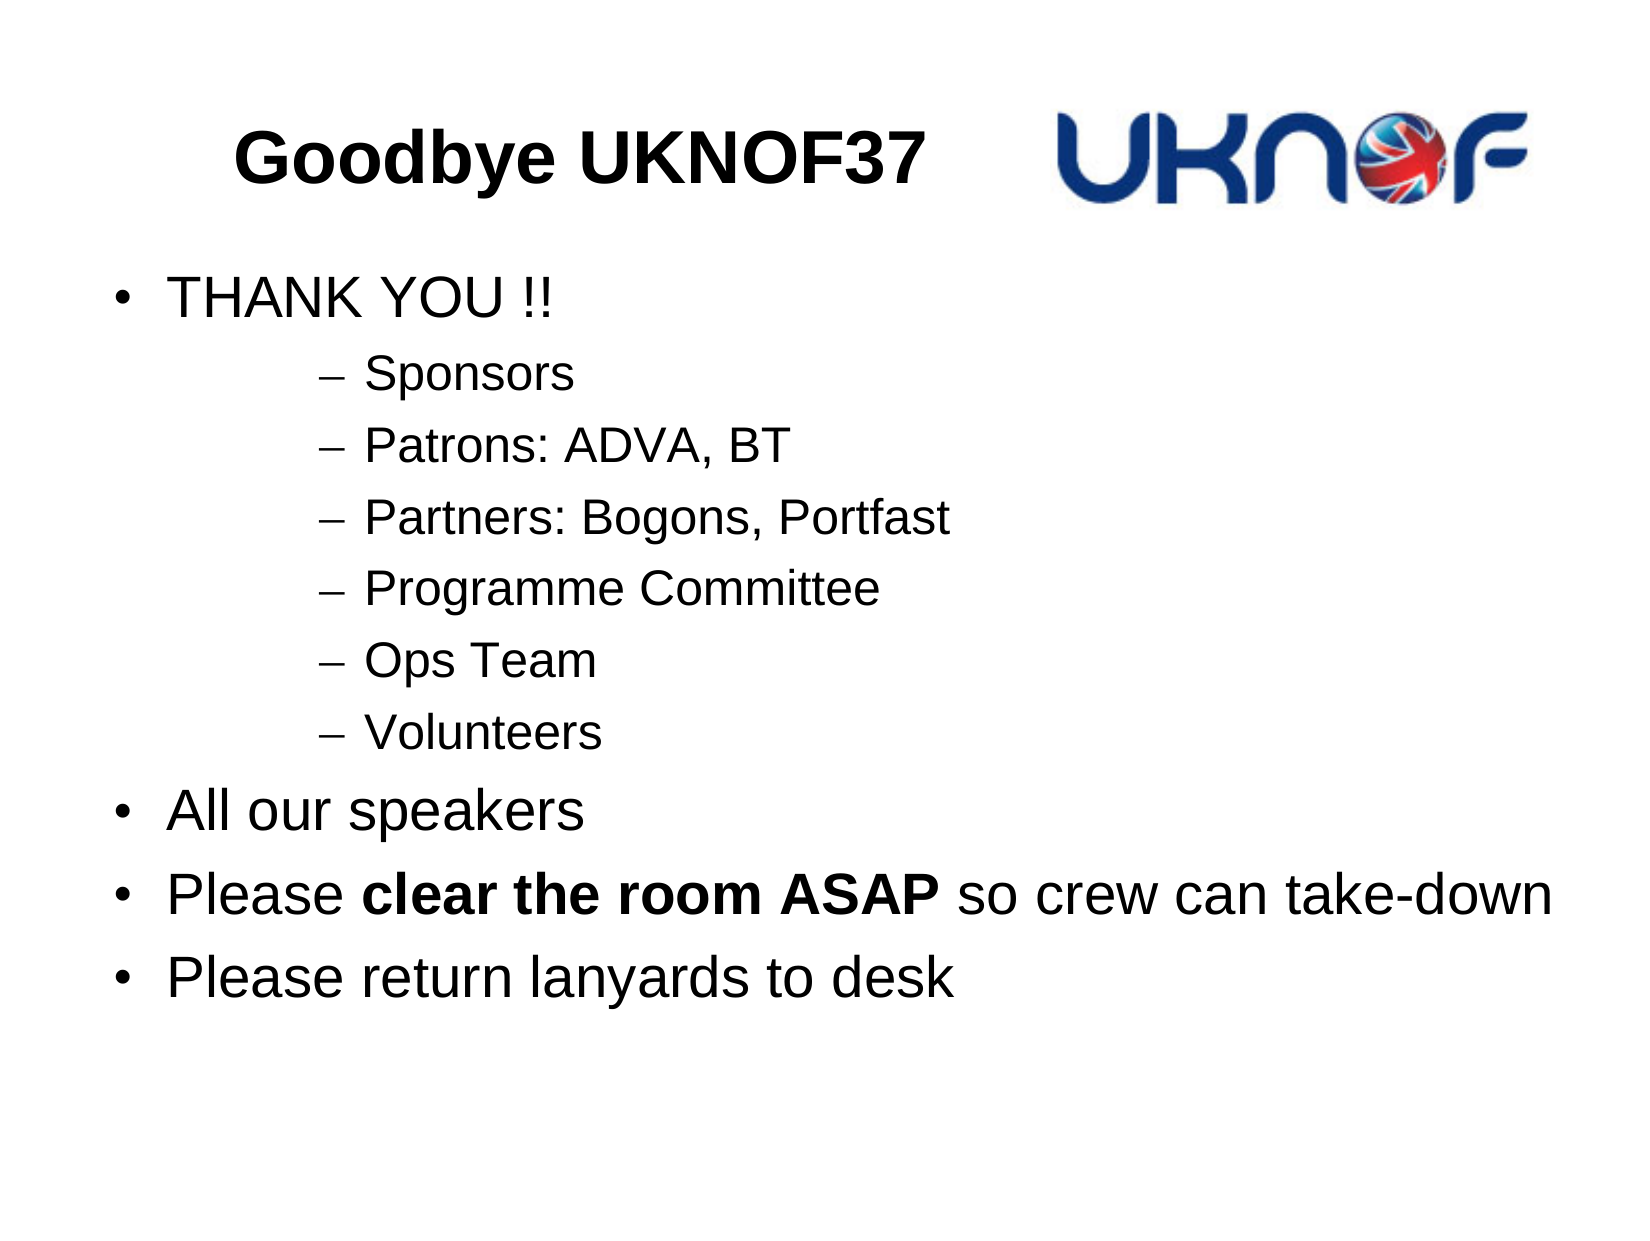

# Goodbye UKNOF37
THANK YOU !!
Sponsors
Patrons: ADVA, BT
Partners: Bogons, Portfast
Programme Committee
Ops Team
Volunteers
All our speakers
Please clear the room ASAP so crew can take-down
Please return lanyards to desk